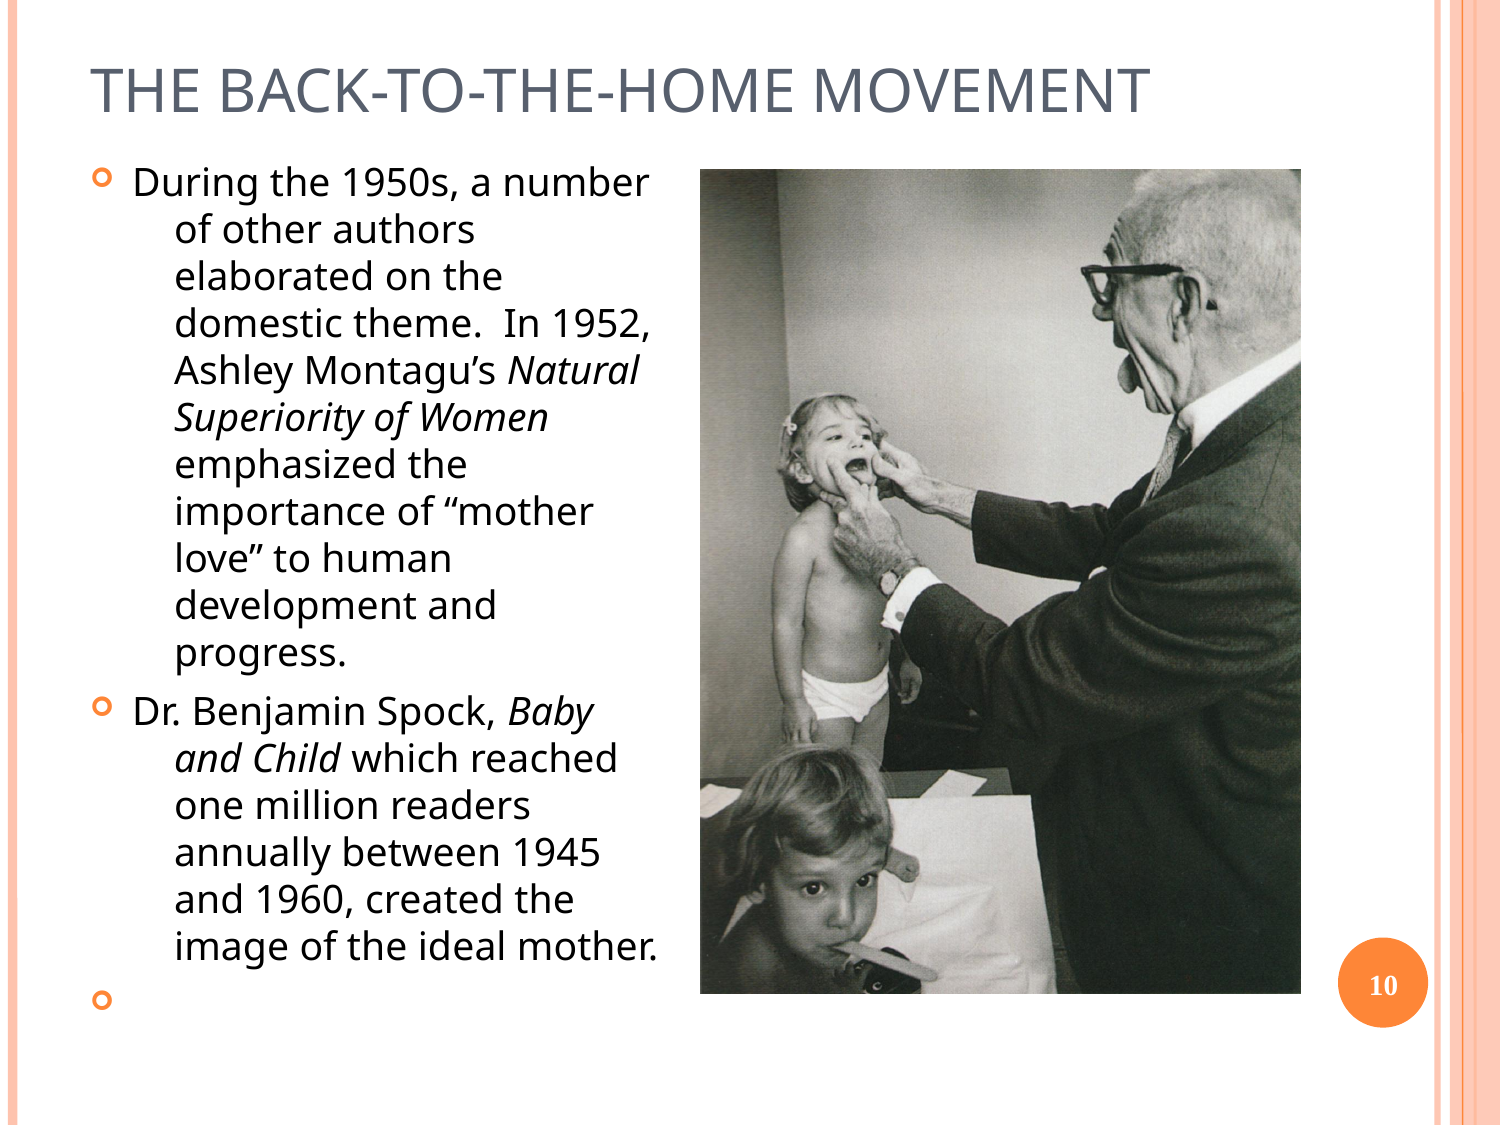

# The Back-to-the-Home Movement
During the 1950s, a number of other authors elaborated on the domestic theme. In 1952, Ashley Montagu’s Natural Superiority of Women emphasized the importance of “mother love” to human development and progress.
Dr. Benjamin Spock, Baby and Child which reached one million readers annually between 1945 and 1960, created the image of the ideal mother.